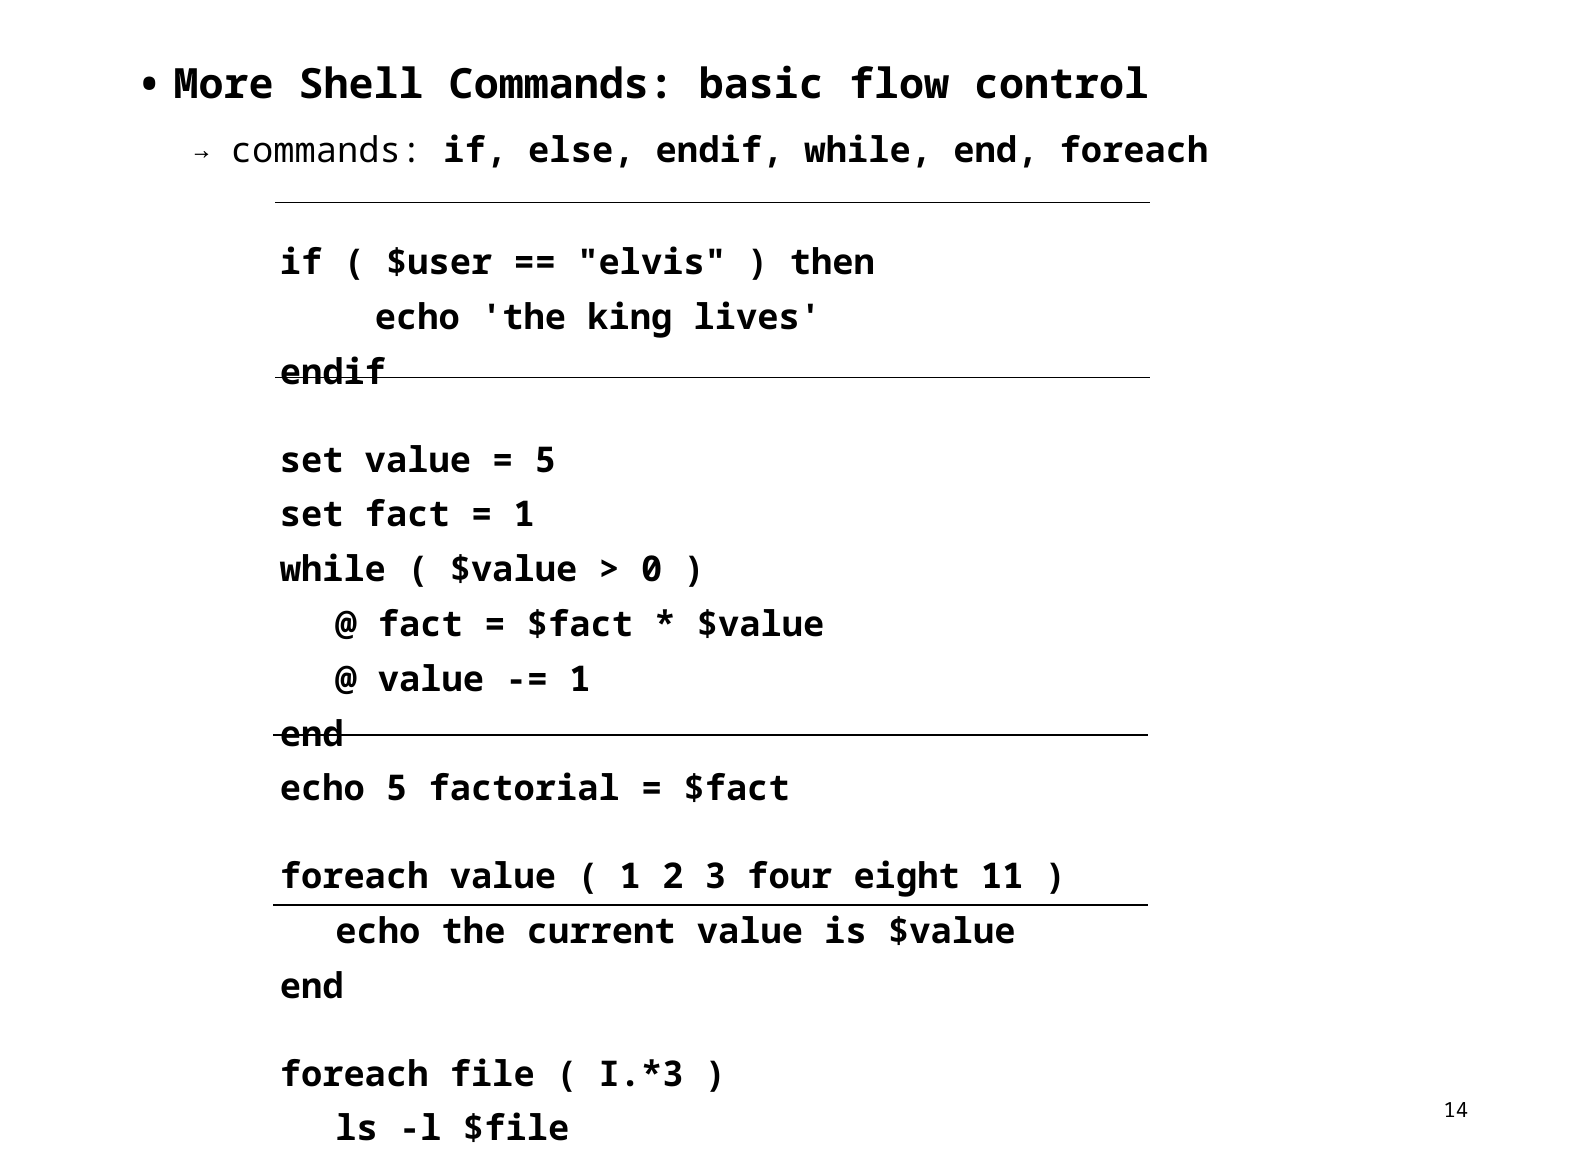

# More Shell Commands: basic flow control
commands: if, else, endif, while, end, foreach
	if ( $user == "elvis" ) then
		 echo 'the king lives'
	endif
	set value = 5
	set fact = 1
	while ( $value > 0 )
 @ fact = $fact * $value
 @ value -= 1
	end
	echo 5 factorial = $fact
	foreach value ( 1 2 3 four eight 11 )
 echo the current value is $value
	end
	foreach file ( I.*3 )
 ls -l $file
	end